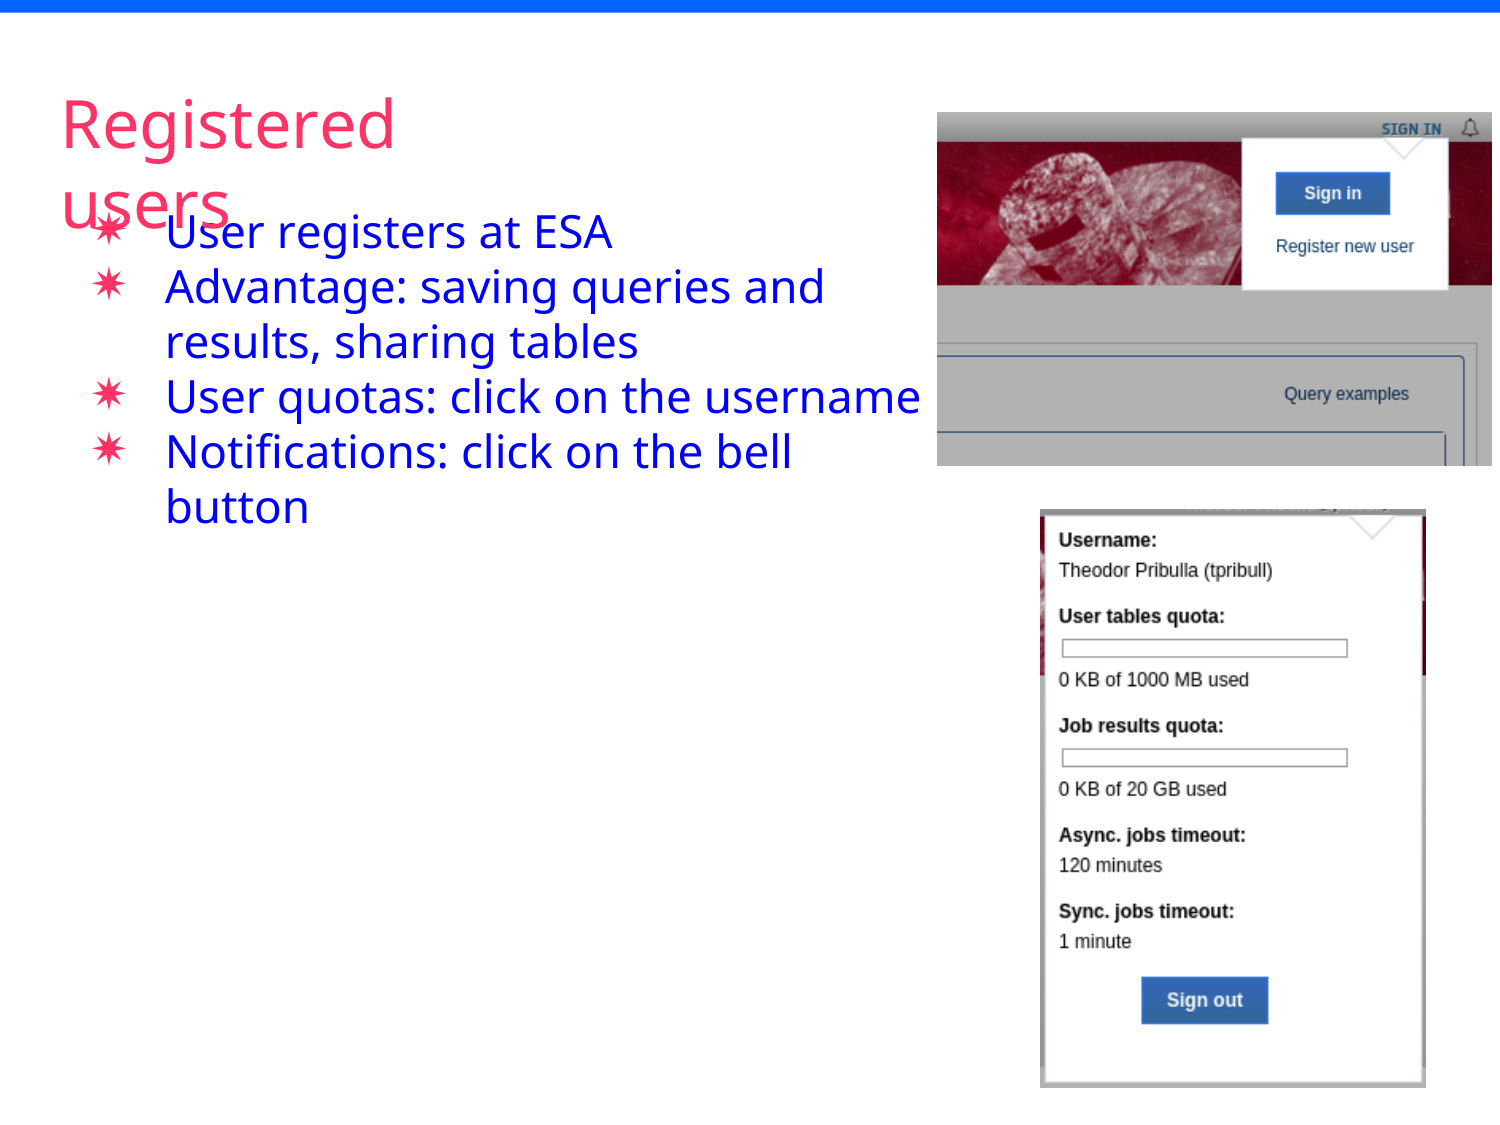

Registered users
User registers at ESA
Advantage: saving queries and results, sharing tables
User quotas: click on the username
Notifications: click on the bell button
7